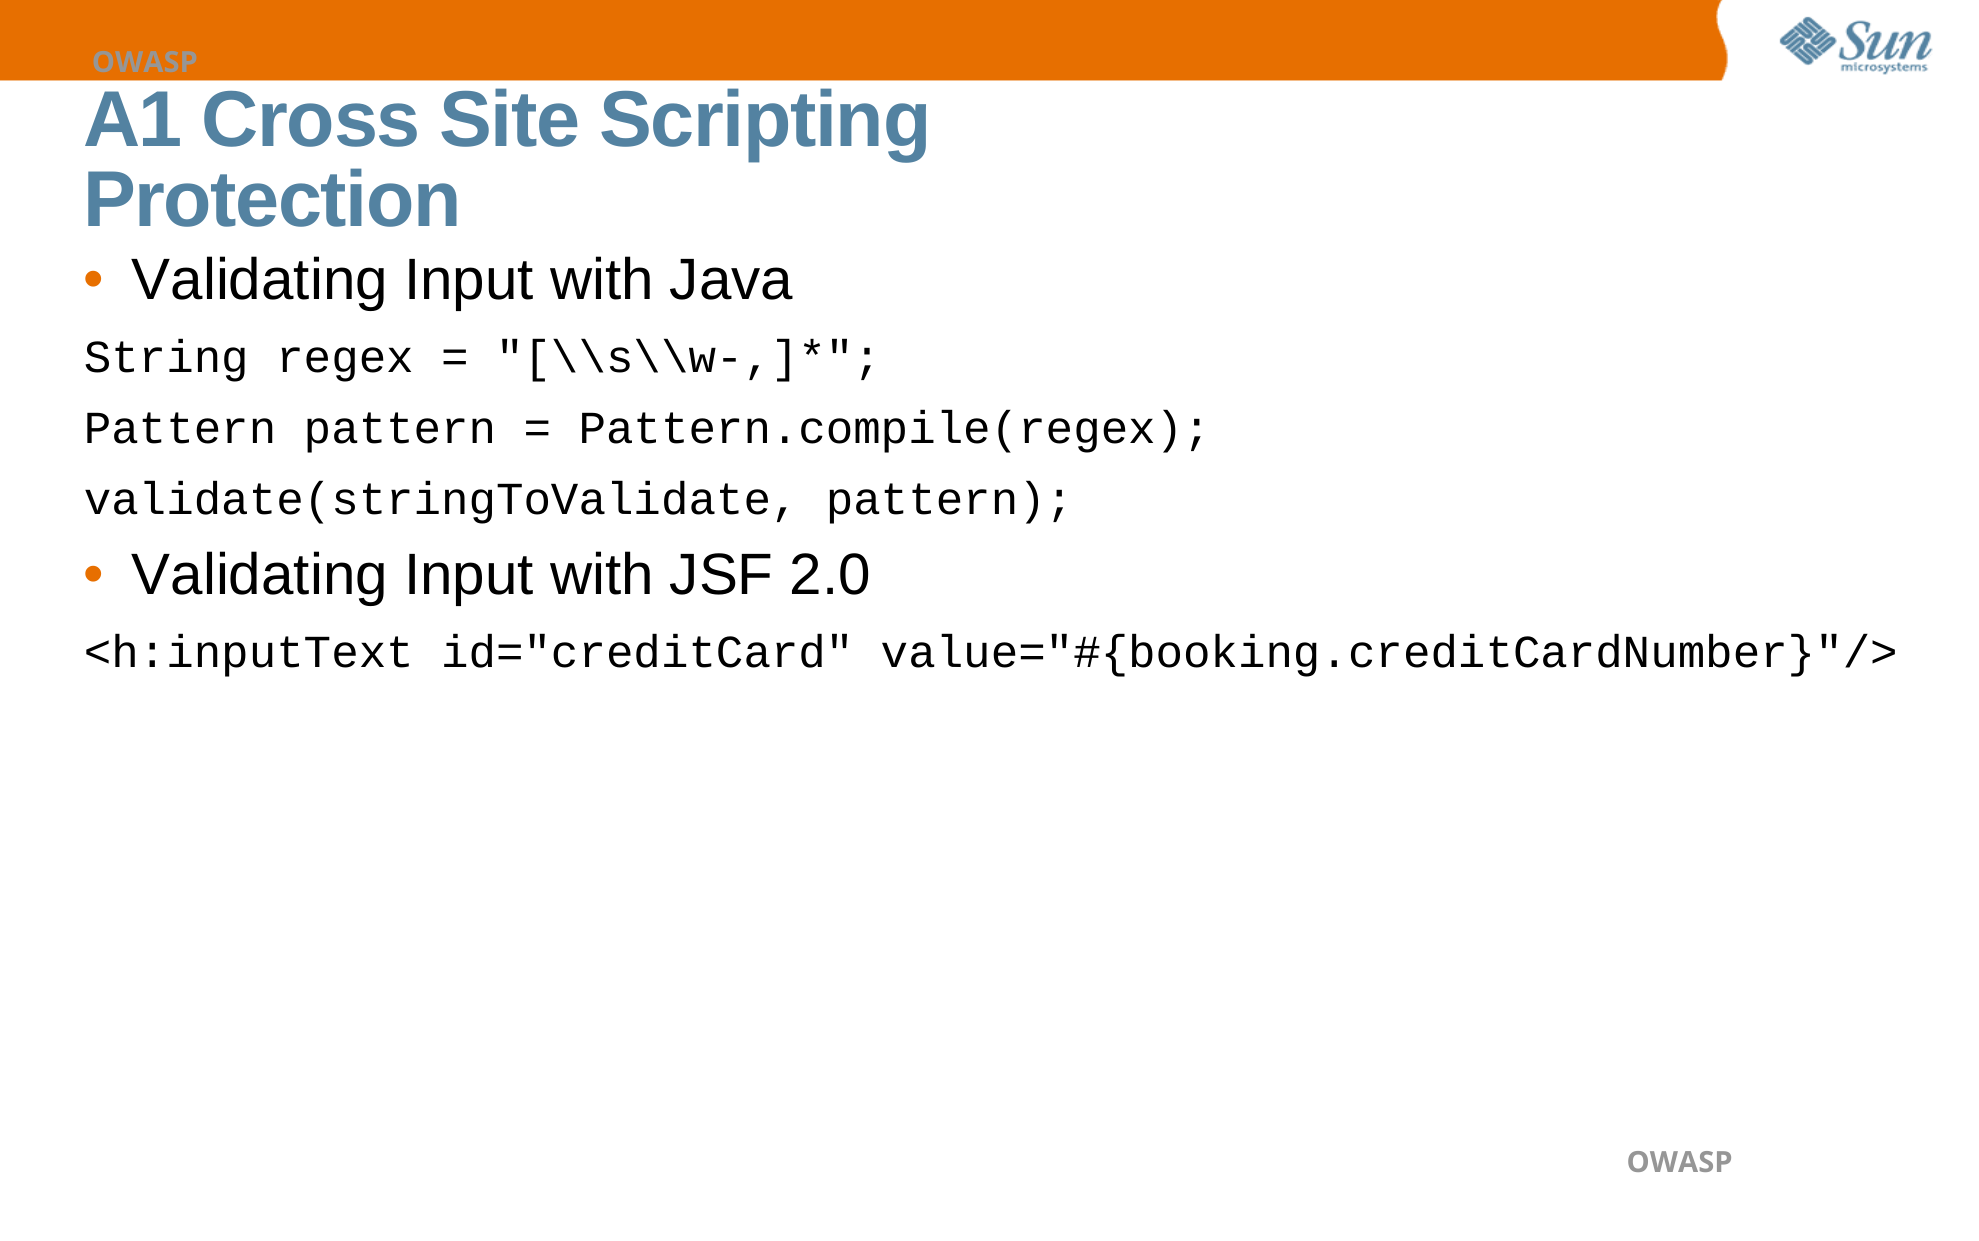

A1 Cross Site Scripting
Protection
# Validating Input with Java
String regex = "[\\s\\w-,]*";
Pattern pattern = Pattern.compile(regex);
validate(stringToValidate, pattern);
Validating Input with JSF 2.0
<h:inputText id="creditCard" value="#{booking.creditCardNumber}"/>